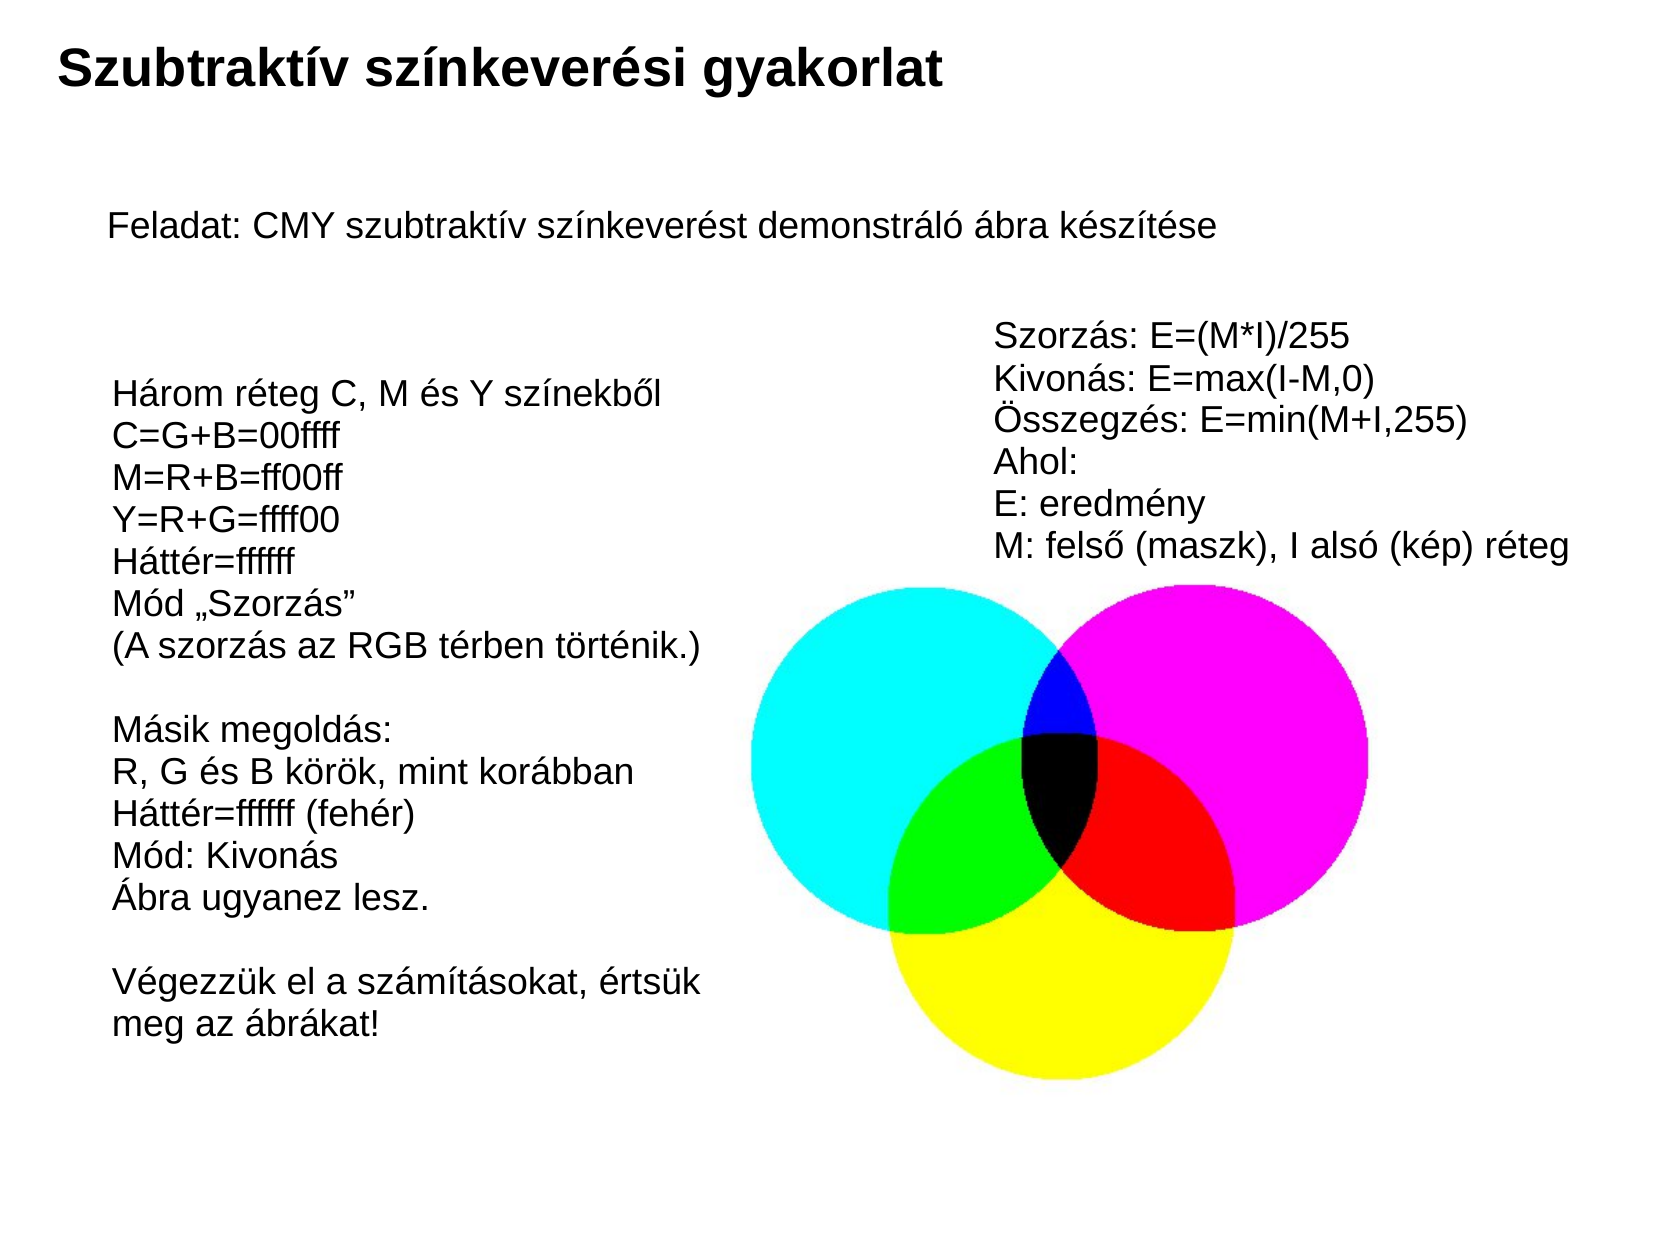

Szubtraktív színkeverési gyakorlat
Feladat: CMY szubtraktív színkeverést demonstráló ábra készítése
Szorzás: E=(M*I)/255
Kivonás: E=max(I-M,0)
Összegzés: E=min(M+I,255)
Ahol:
E: eredmény
M: felső (maszk), I alsó (kép) réteg
Három réteg C, M és Y színekből
C=G+B=00ffff
M=R+B=ff00ff
Y=R+G=ffff00
Háttér=ffffff
Mód „Szorzás”
(A szorzás az RGB térben történik.)
Másik megoldás:
R, G és B körök, mint korábban
Háttér=ffffff (fehér)
Mód: Kivonás
Ábra ugyanez lesz.
Végezzük el a számításokat, értsük
meg az ábrákat!